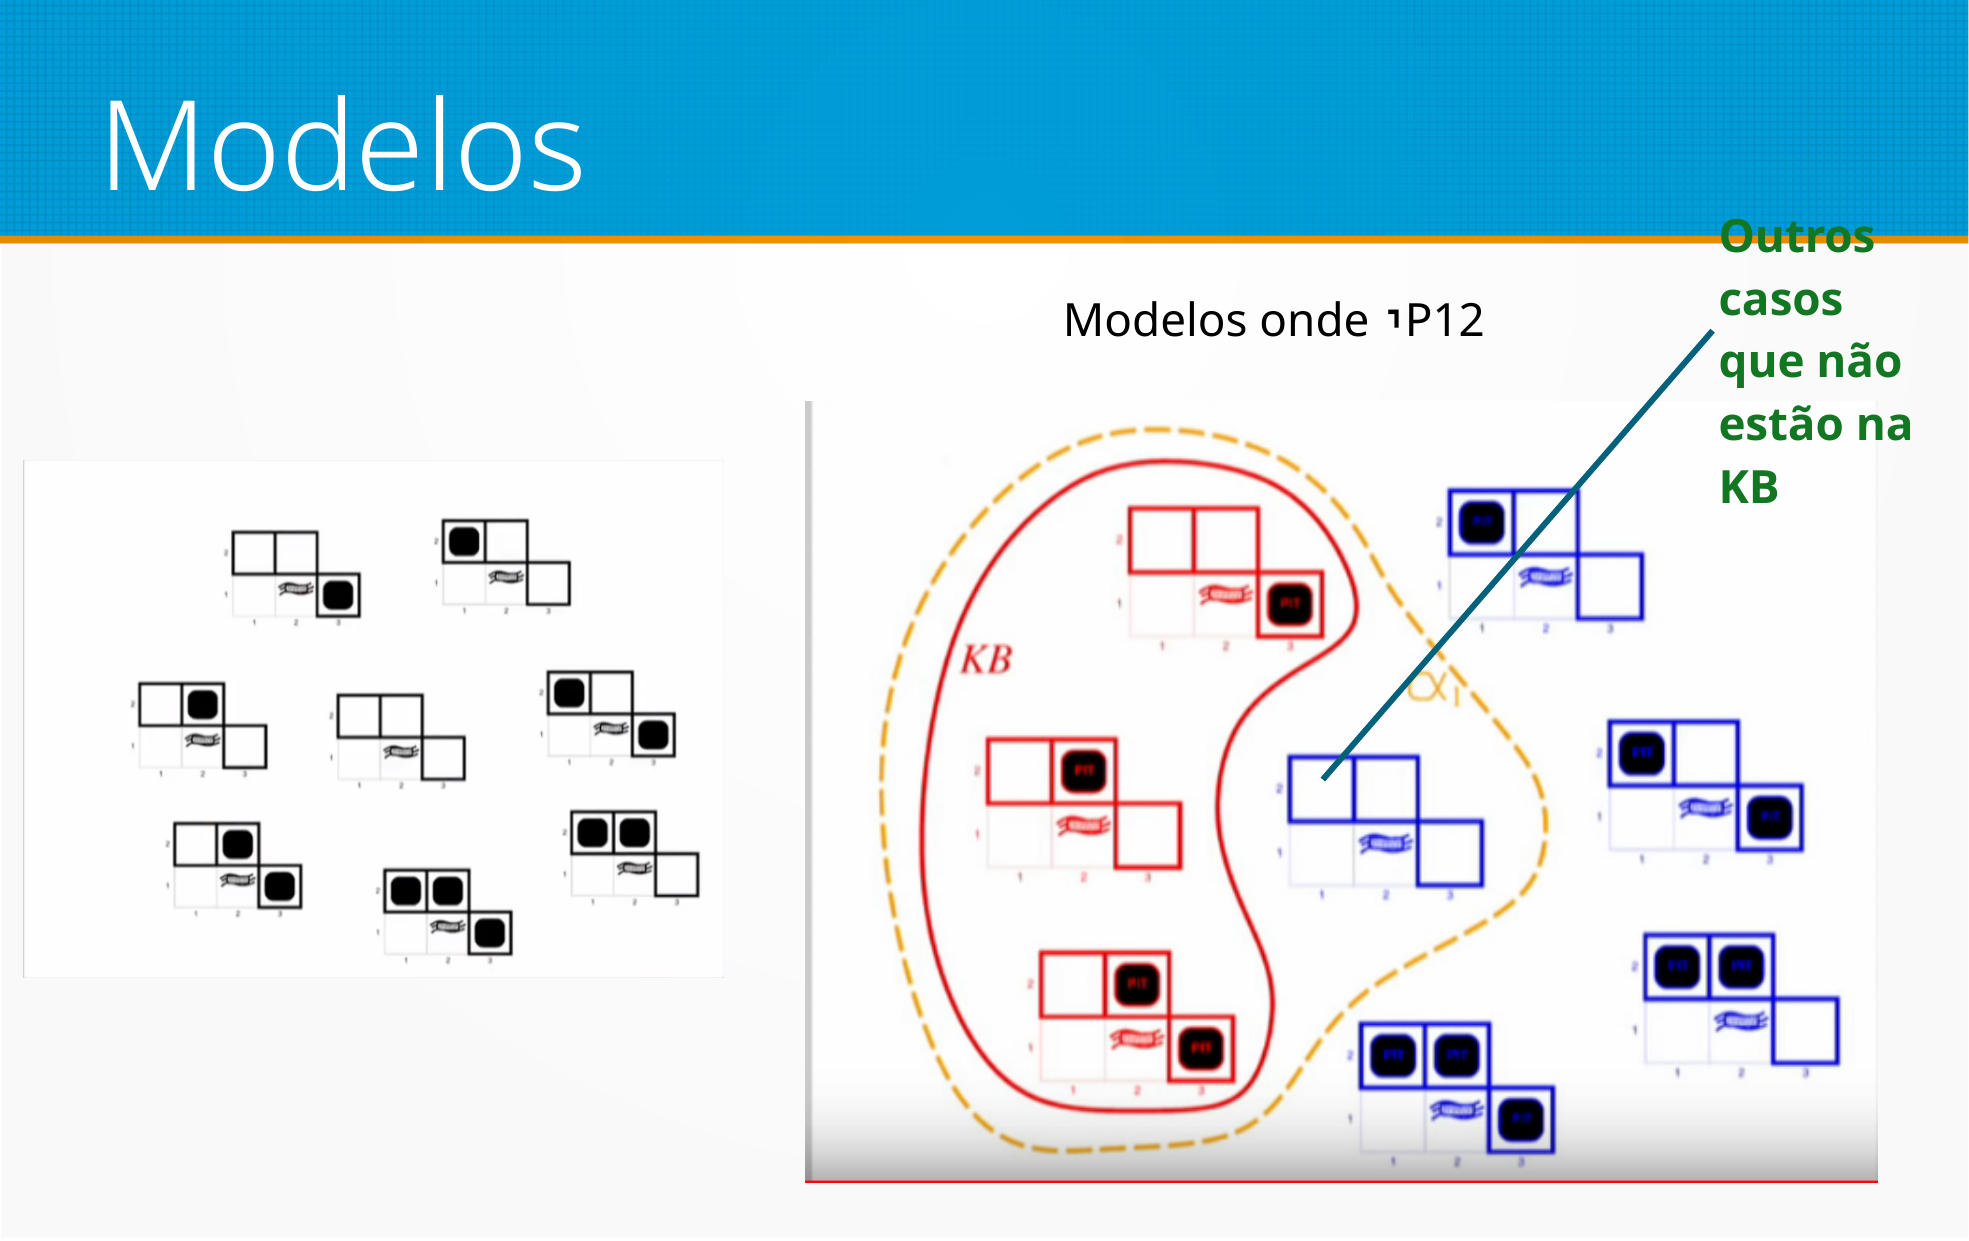

# Modelos
Outros casos que não estão na KB
Modelos onde ┓P12